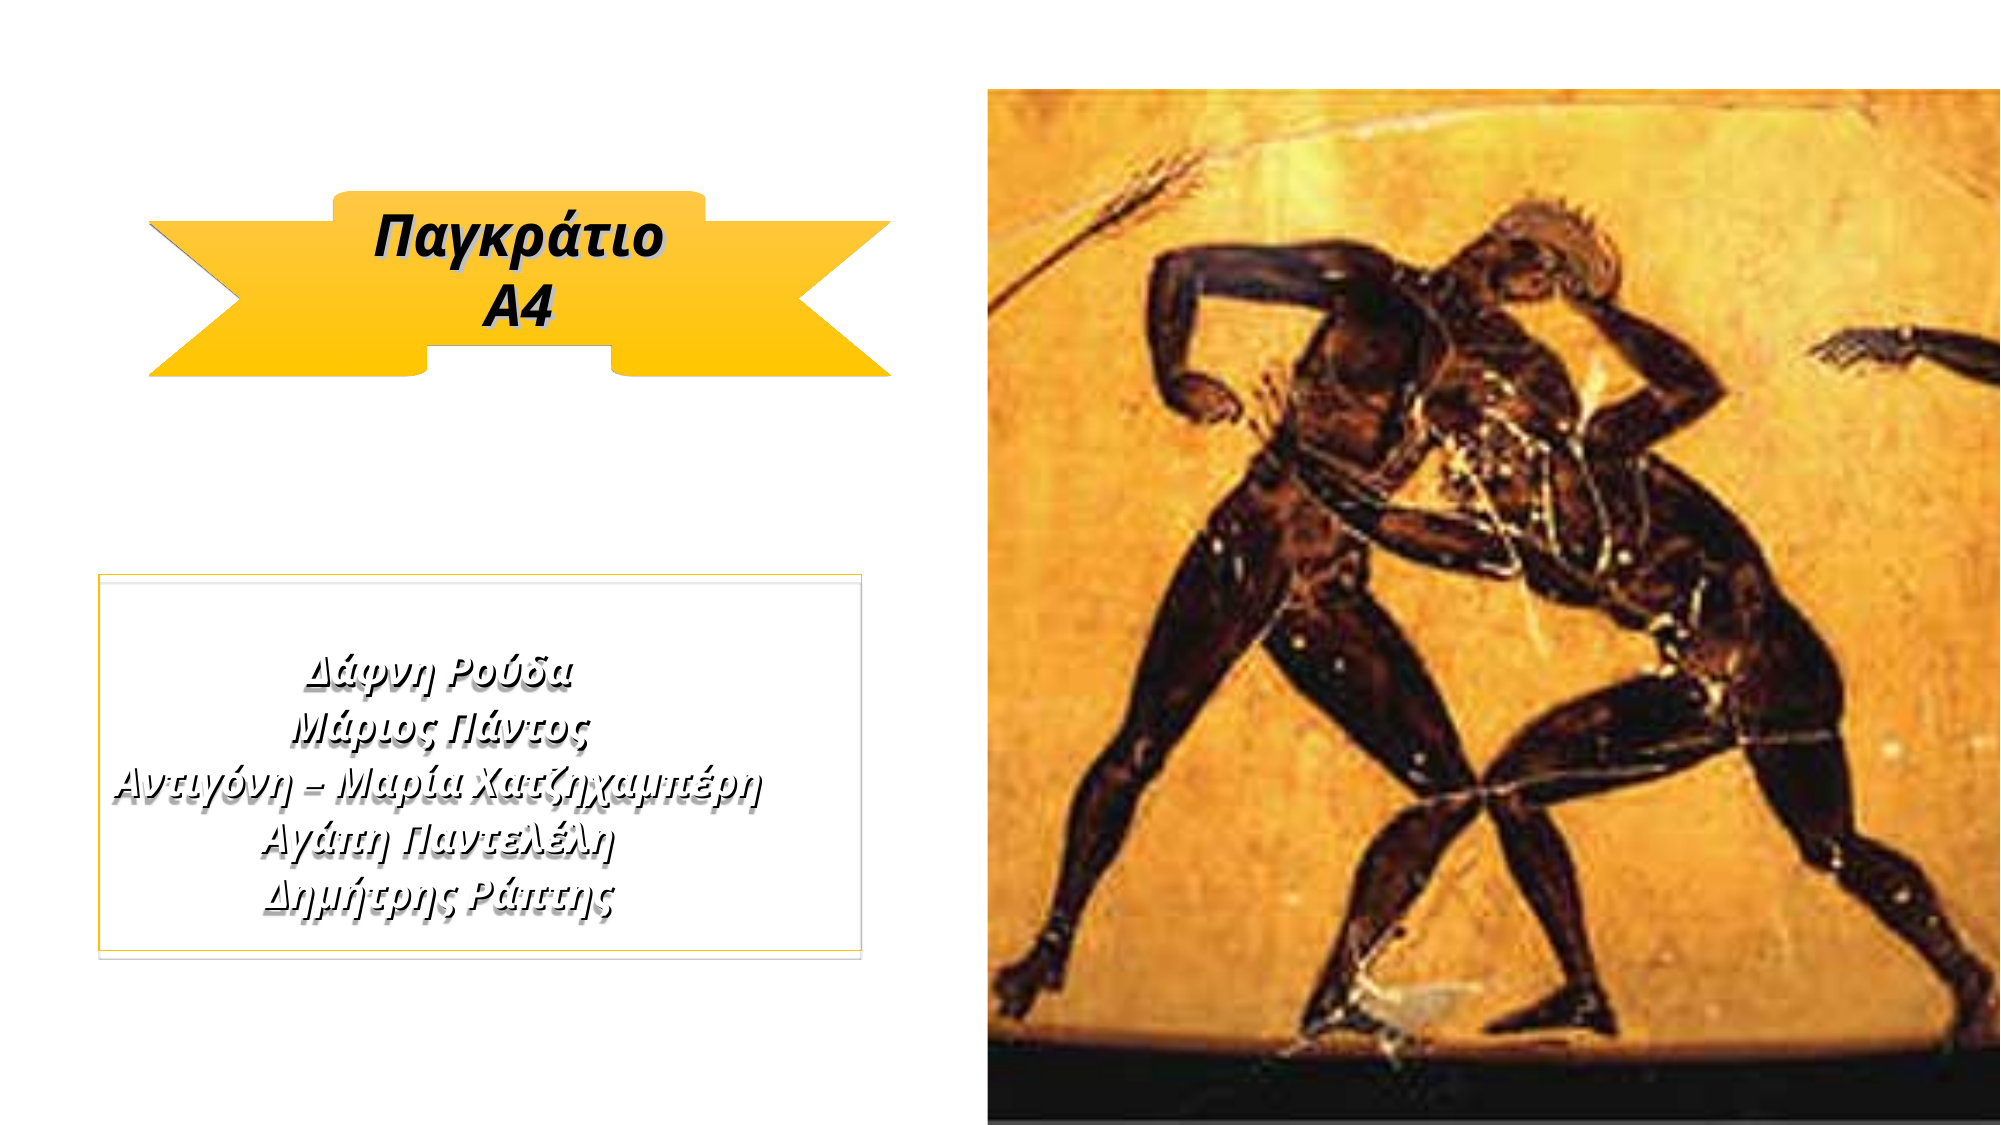

Παγκράτιο Α4
#
Δάφνη Ρούδα
Μάριος Πάντος
Αντιγόνη – Μαρία Χατζηχαμπέρη
Αγάπη Παντελέλη
Δημήτρης Ράπτης